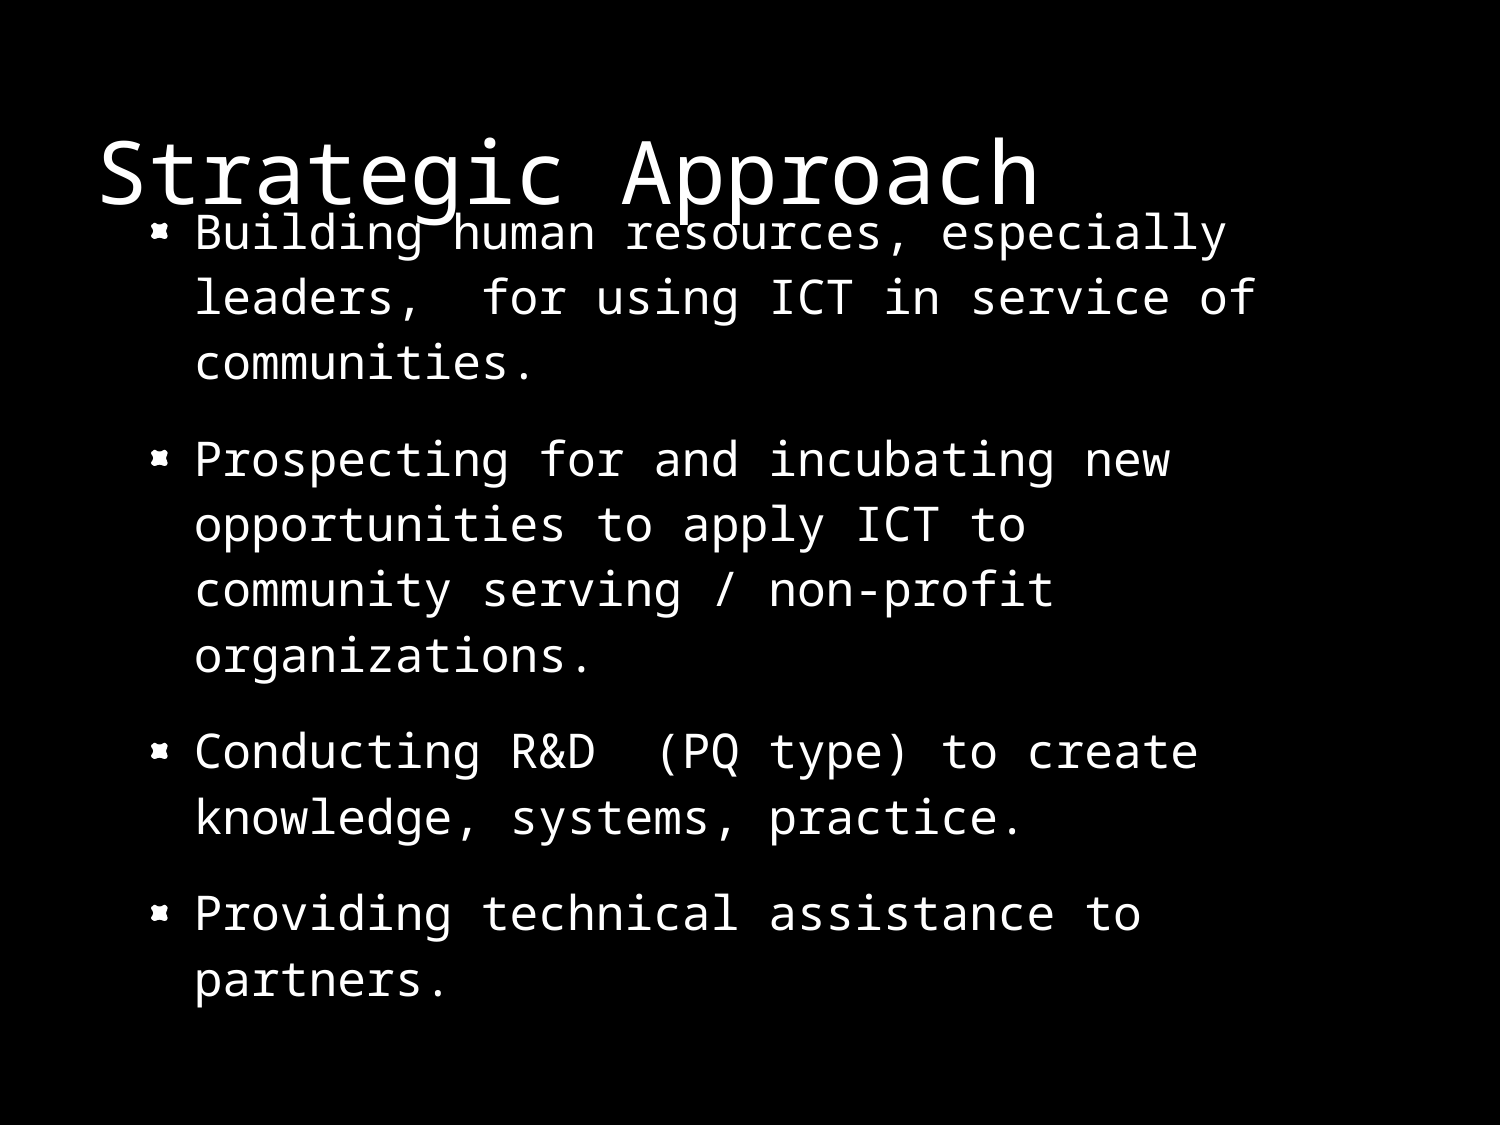

# Strategic Approach
Building human resources, especially leaders, for using ICT in service of communities.
Prospecting for and incubating new opportunities to apply ICT to community serving / non-profit organizations.
Conducting R&D (PQ type) to create knowledge, systems, practice.
Providing technical assistance to partners.